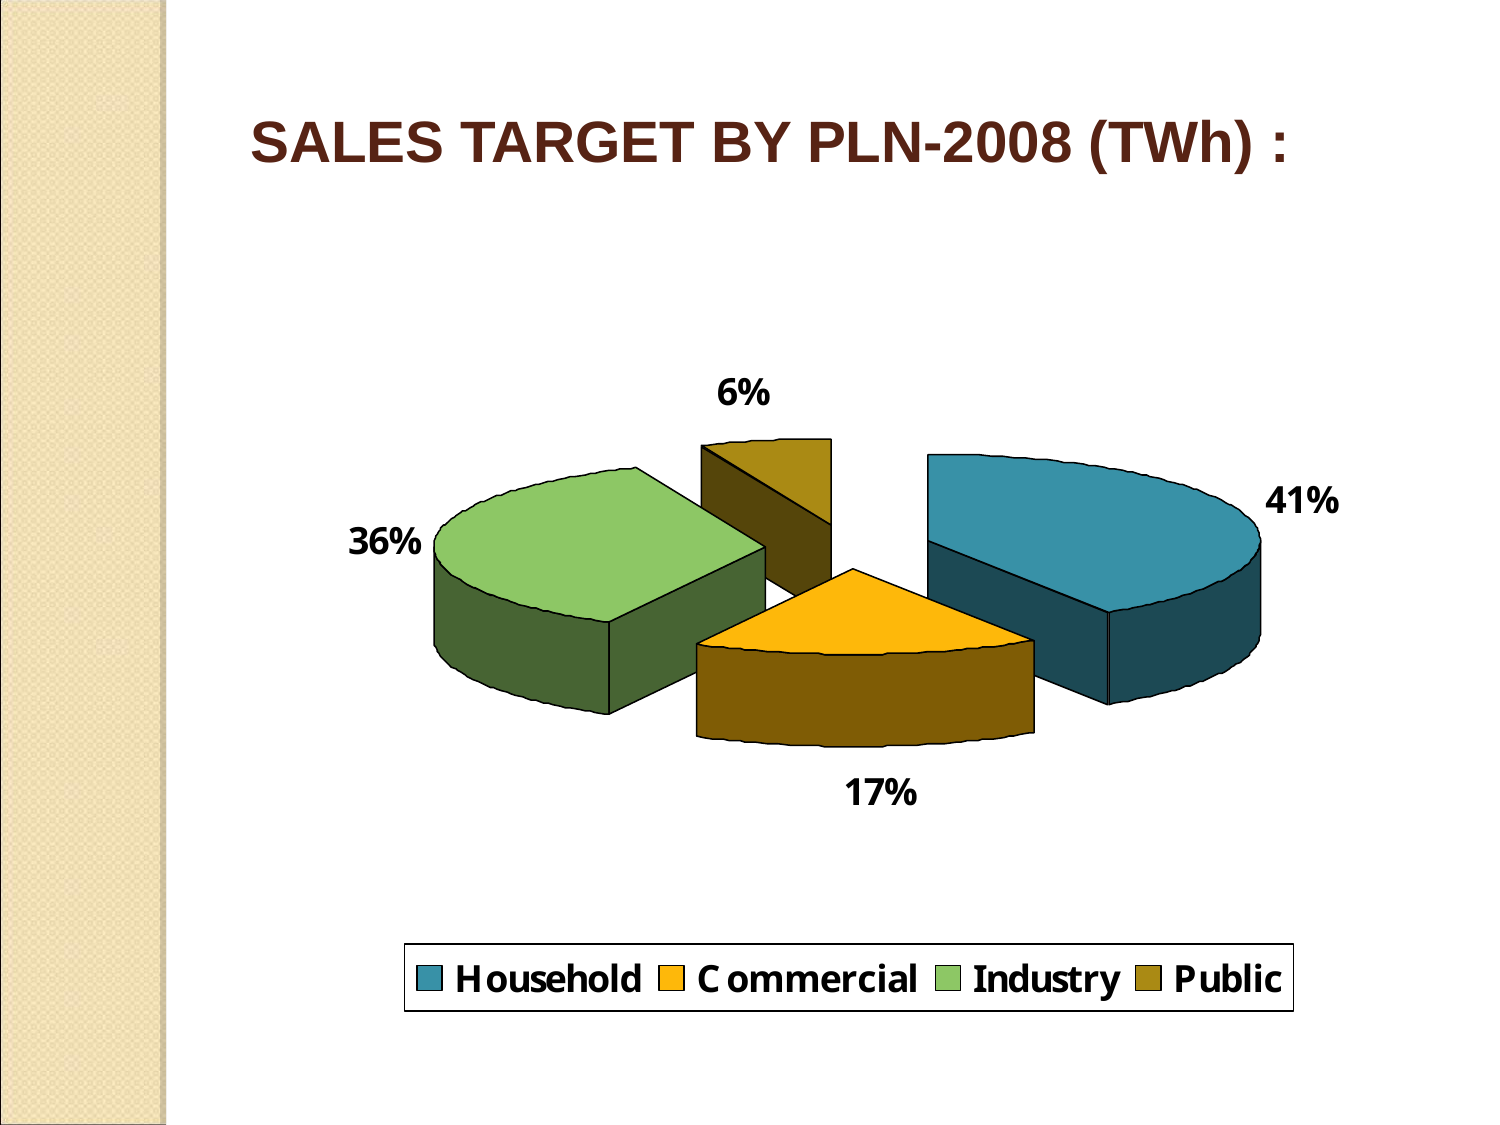

# SALES TARGET BY PLN-2008 (TWh) :